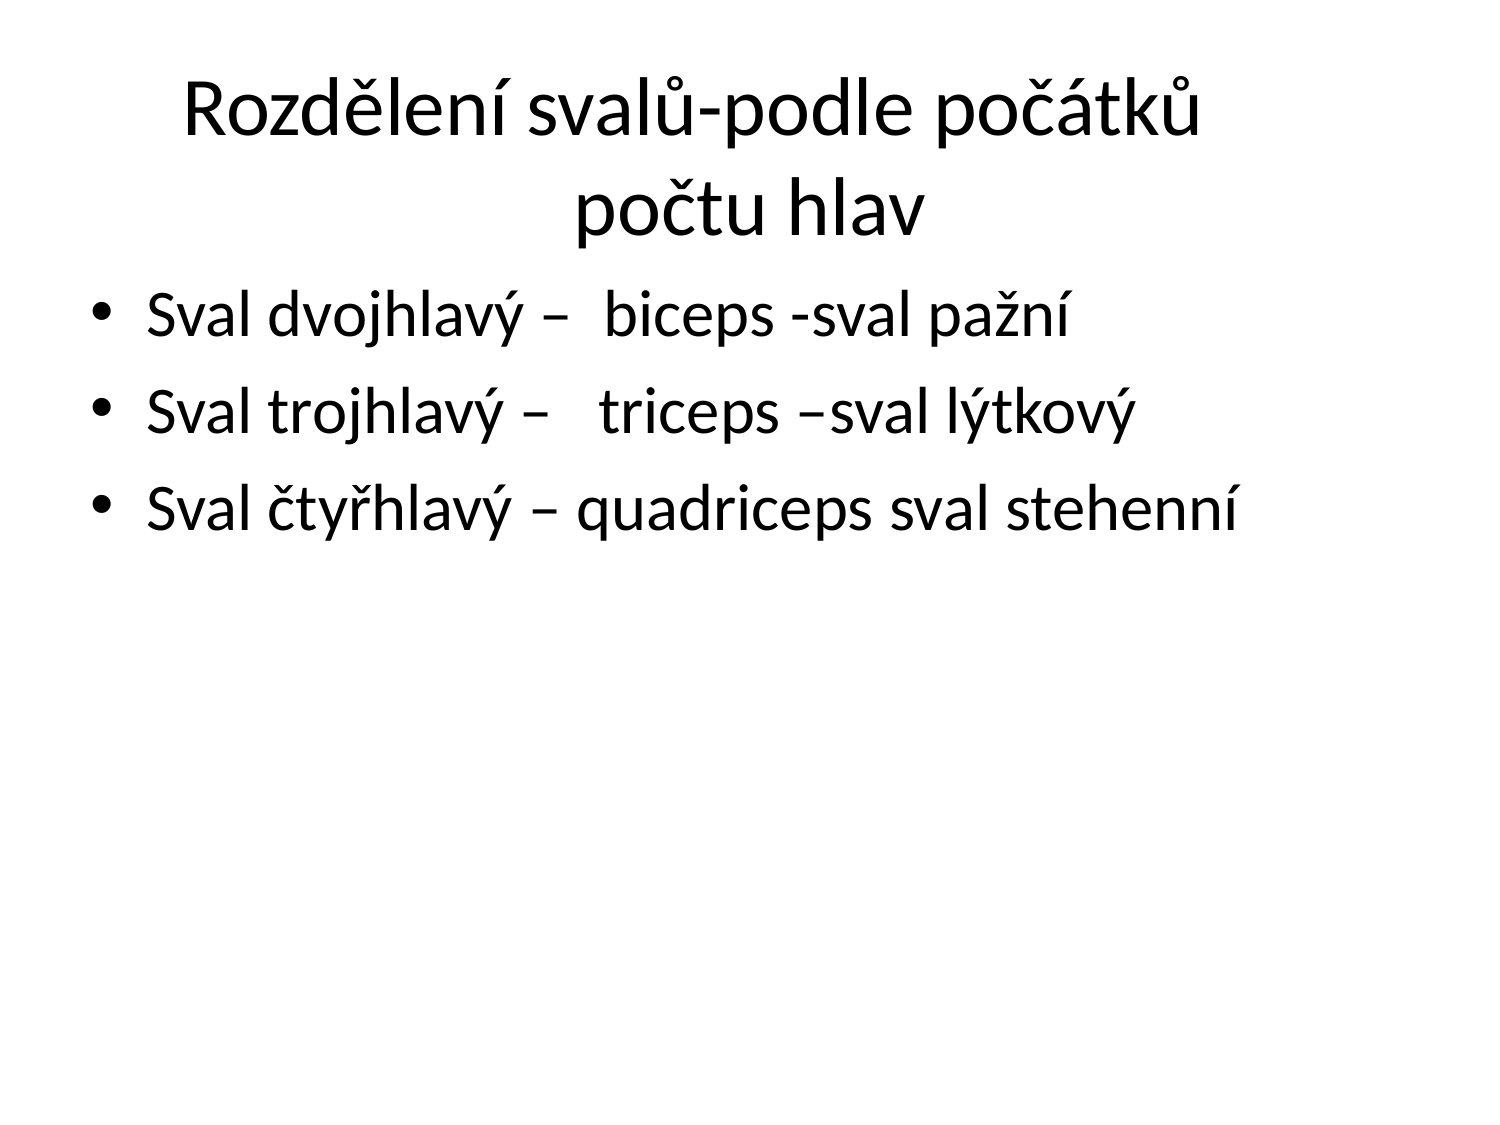

# Rozdělení svalů-podle počátků počtu hlav
Sval dvojhlavý – biceps -sval pažní
Sval trojhlavý – triceps –sval lýtkový
Sval čtyřhlavý – quadriceps sval stehenní